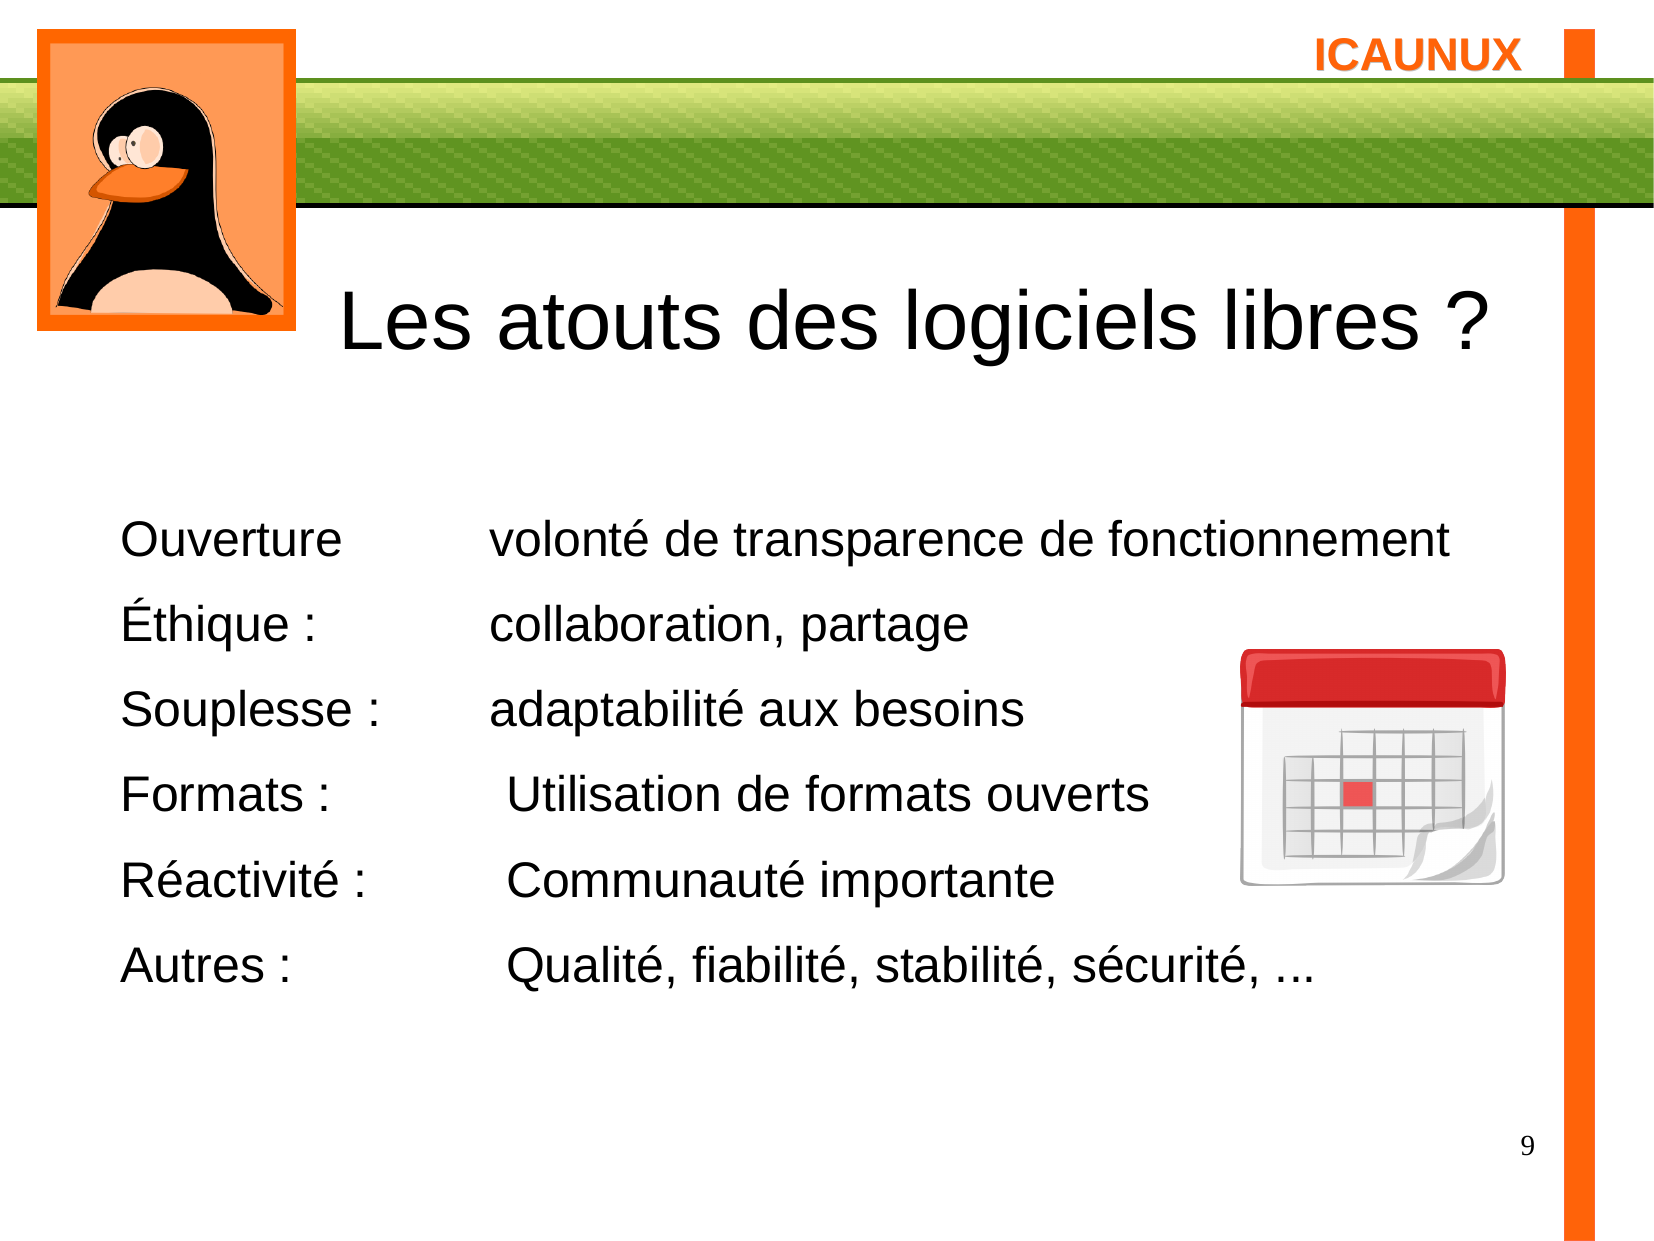

# Les atouts des logiciels libres ?
Ouverture		volonté de transparence de fonctionnement
Éthique : 			collaboration, partage
Souplesse :	 	adaptabilité aux besoins
Formats : 	Utilisation de formats ouverts
Réactivité : 	Communauté importante
Autres : 	Qualité, fiabilité, stabilité, sécurité, ...
9